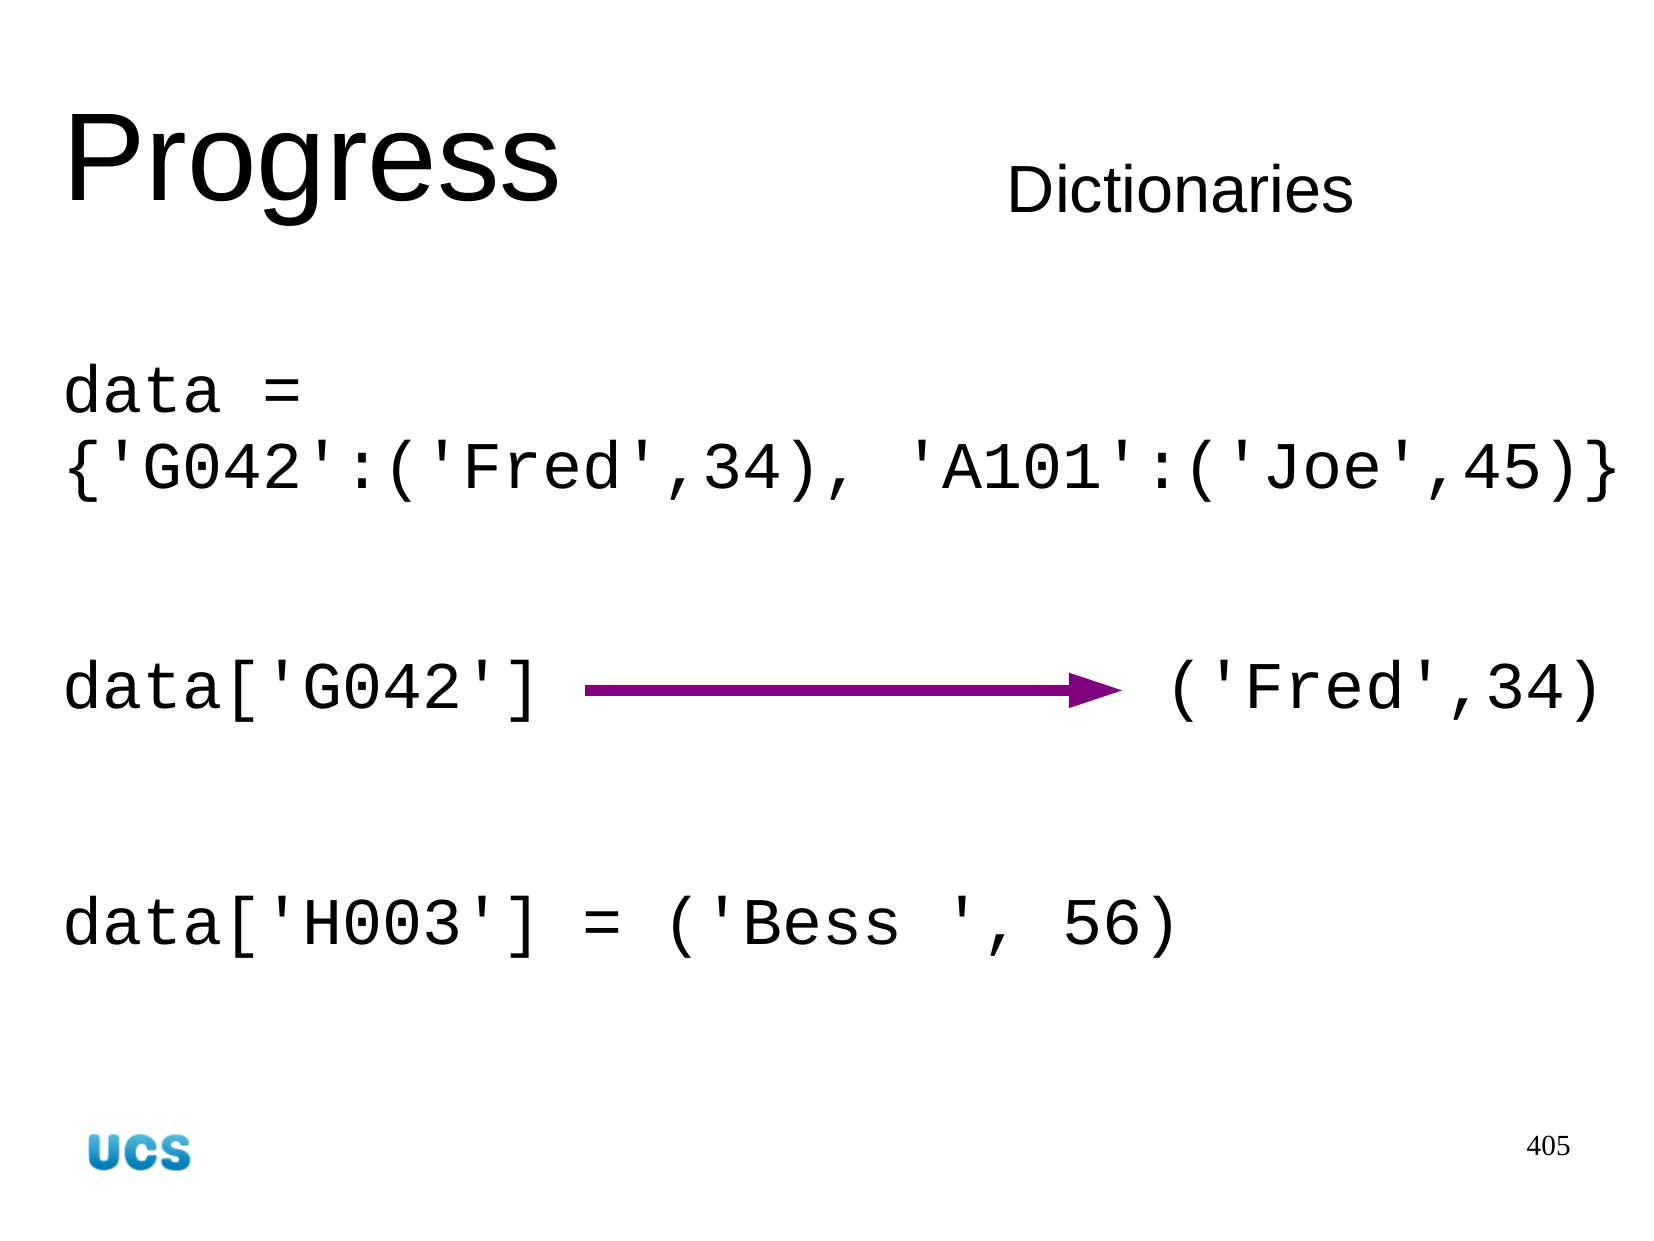

Progress
Dictionaries
data =
{'G042':('Fred',34), 'A101':('Joe',45)}
data['G042']
 ('Fred',34)
data['H003'] = ('Bess ', 56)
405